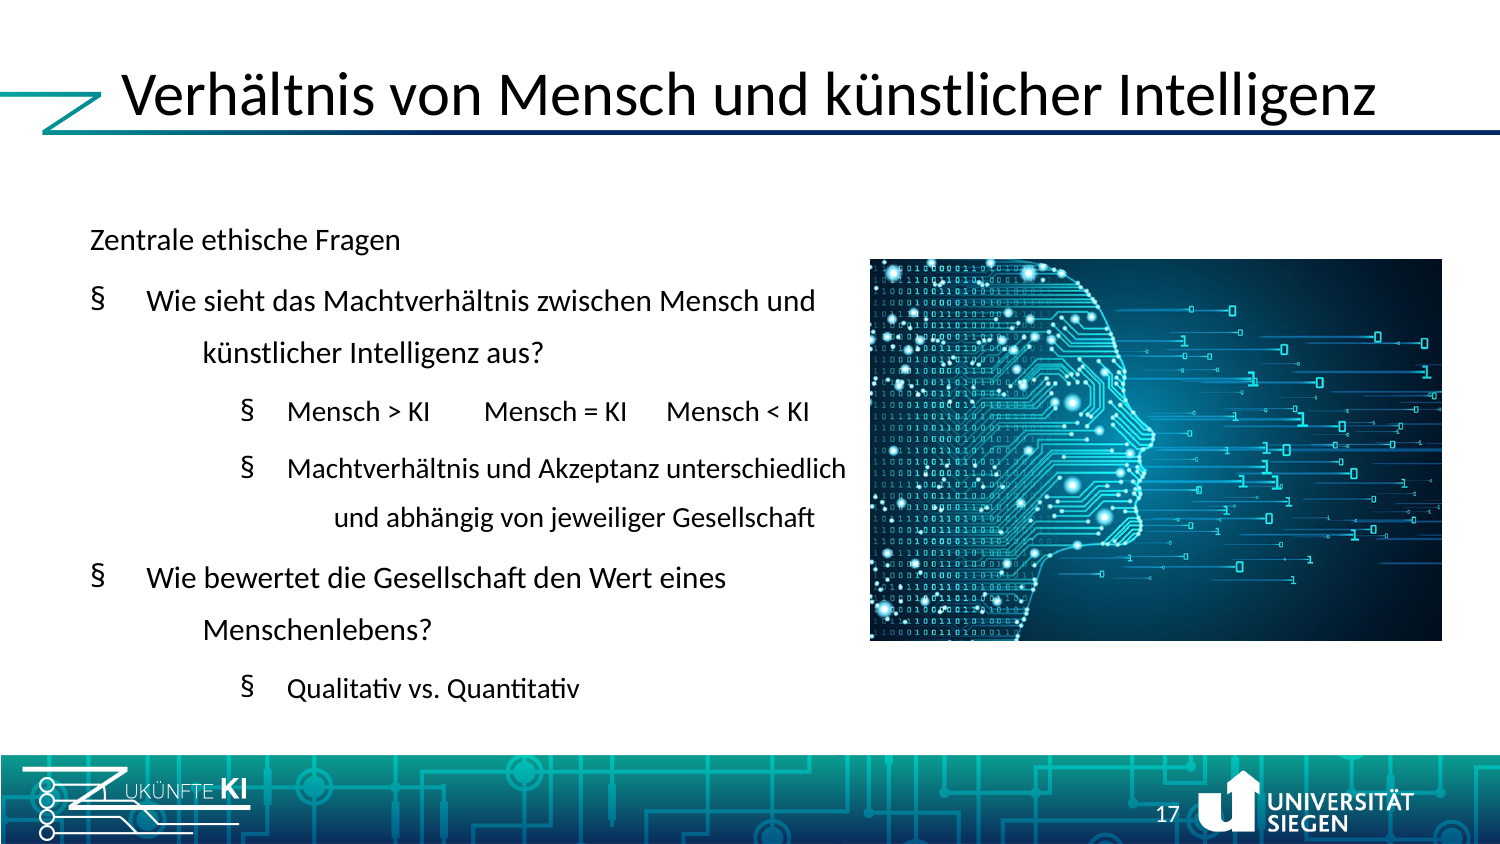

# Verhältnis von Mensch und künstlicher Intelligenz
Zentrale ethische Fragen
Wie sieht das Machtverhältnis zwischen Mensch und künstlicher Intelligenz aus?
Mensch > KI	Mensch = KI	 Mensch < KI
Machtverhältnis und Akzeptanz unterschiedlich und abhängig von jeweiliger Gesellschaft
Wie bewertet die Gesellschaft den Wert eines Menschenlebens?
Qualitativ vs. Quantitativ